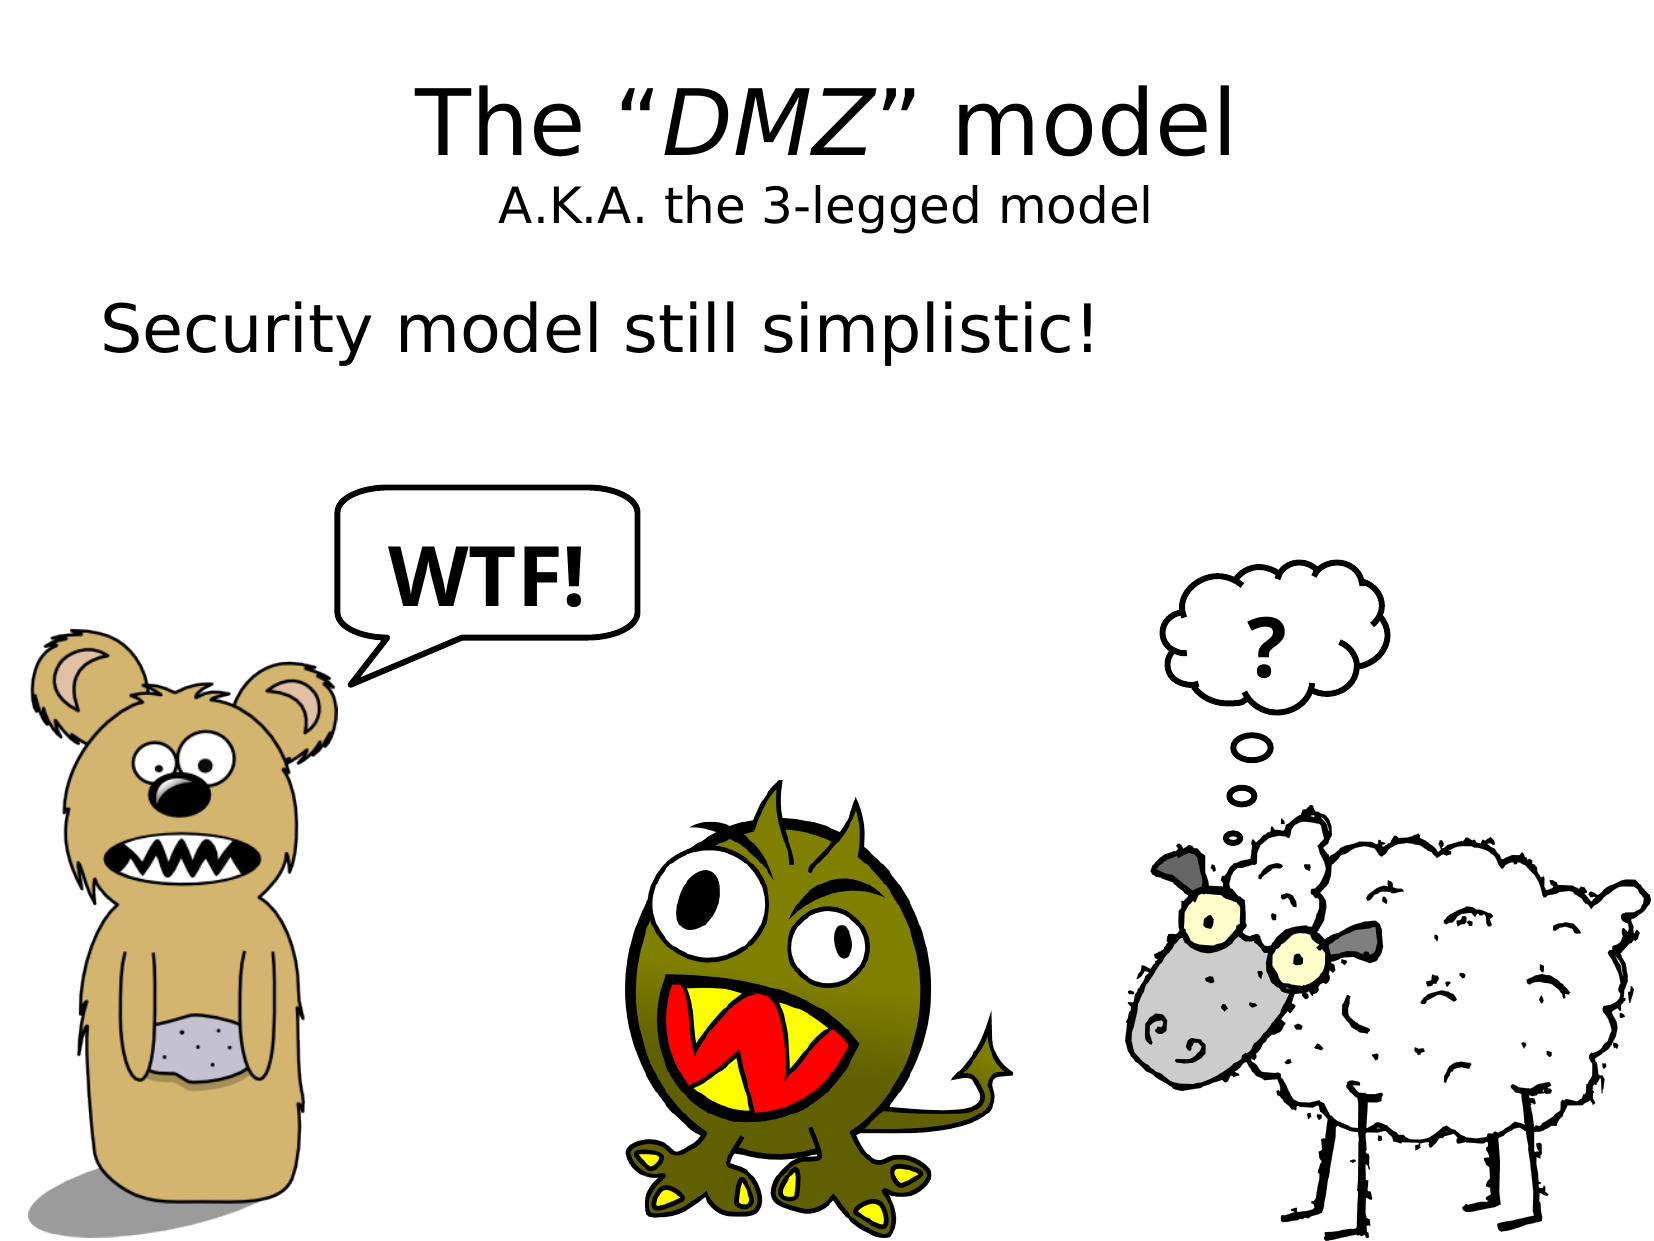

# The “DMZ” model A.K.A. the 3-legged model
Security model still simplistic!
WTF!
?